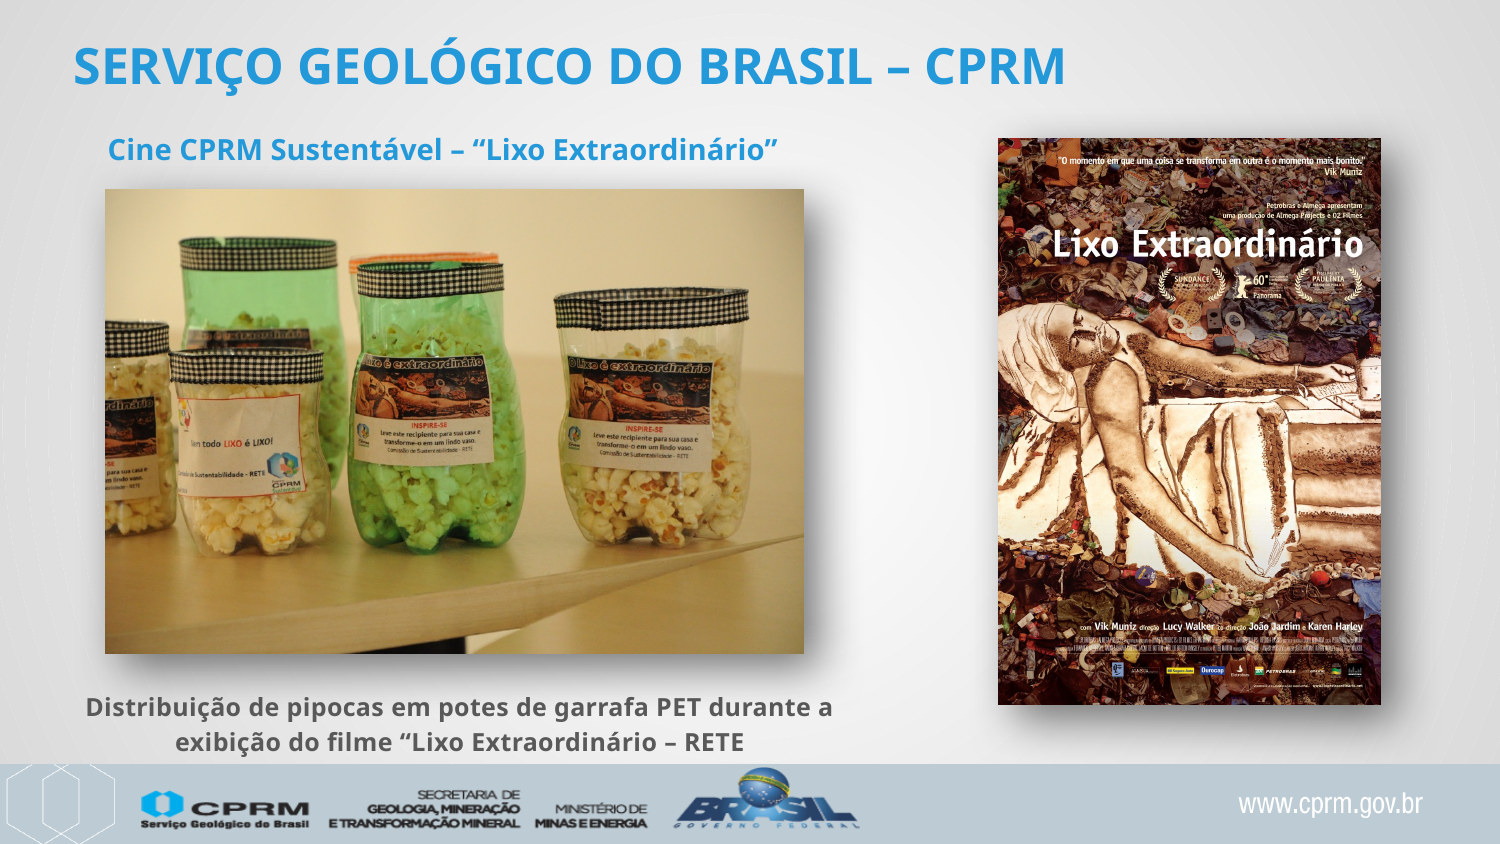

SERVIÇO GEOLÓGICO DO BRASIL – CPRM
 Cine CPRM Sustentável – “Lixo Extraordinário”
Distribuição de pipocas em potes de garrafa PET durante a exibição do filme “Lixo Extraordinário – RETE